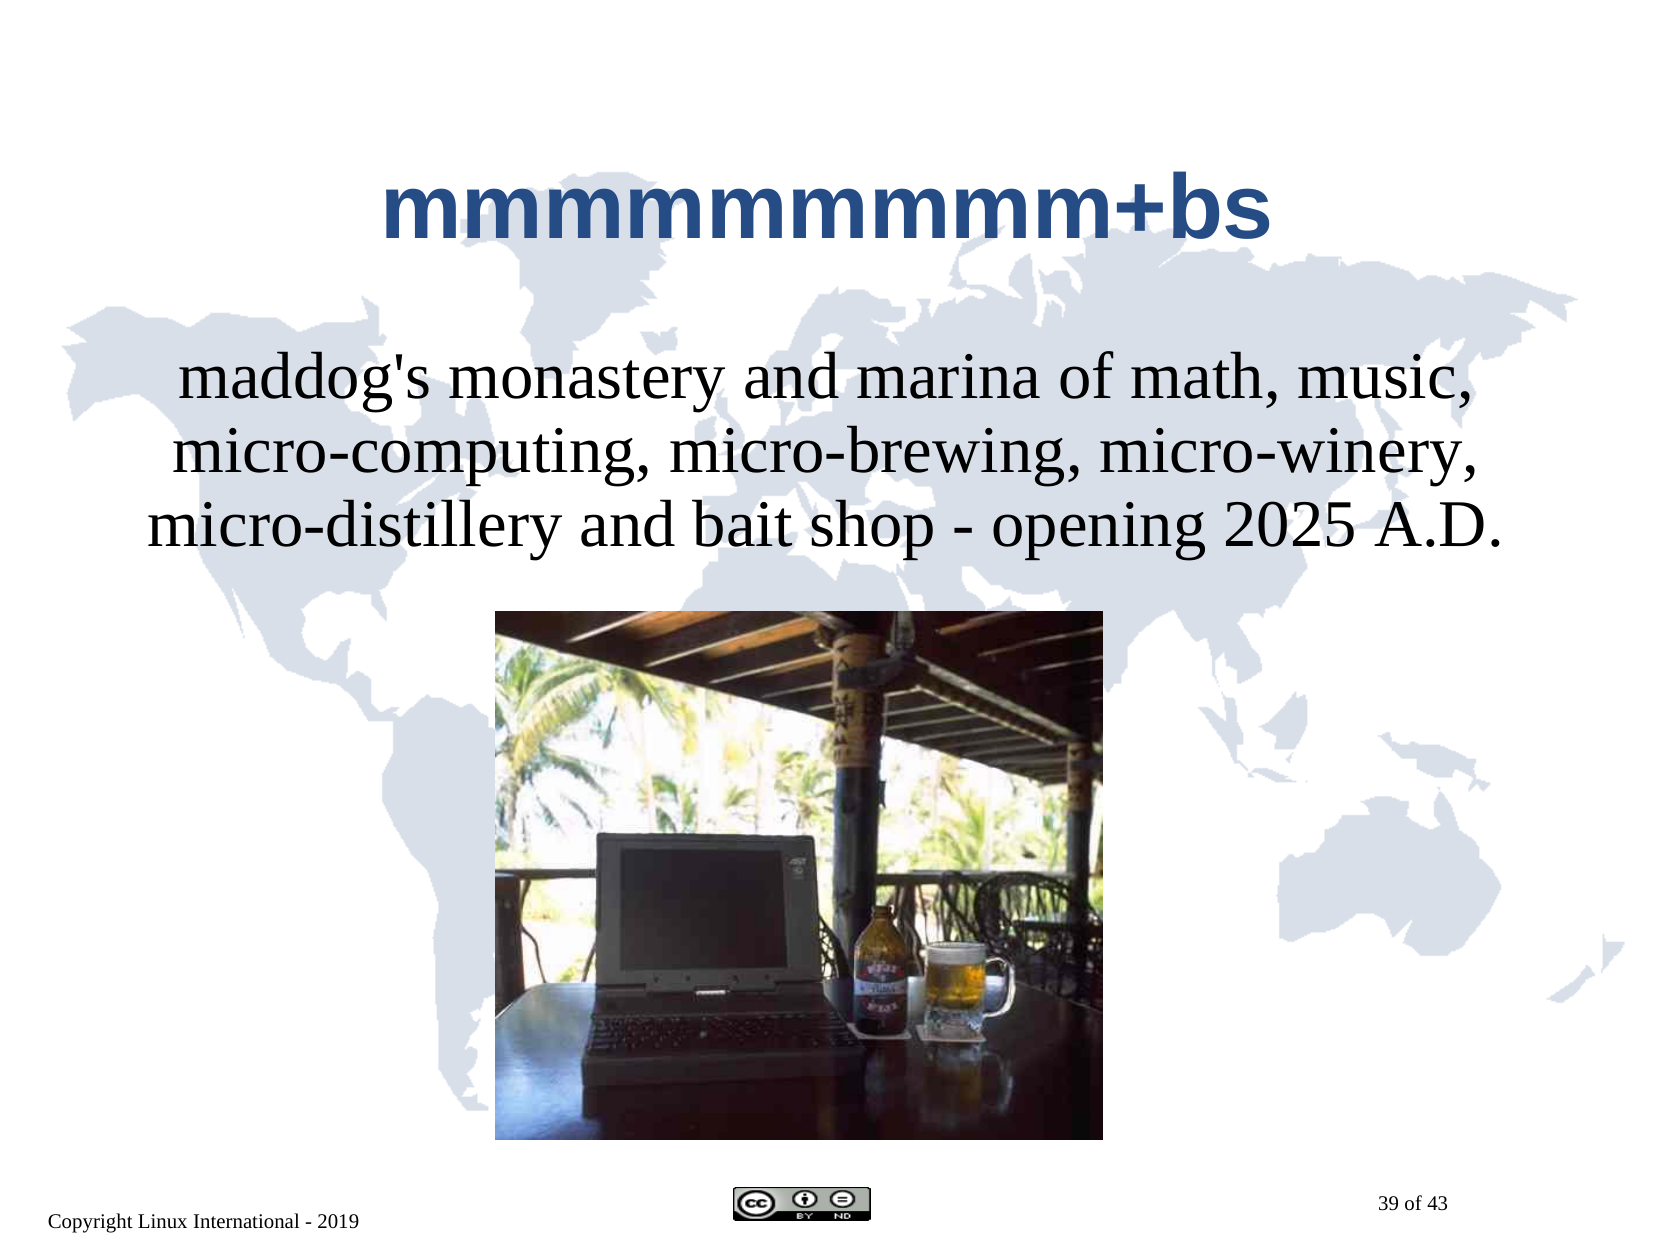

# mmmmmmmmm+bs
maddog's monastery and marina of math, music, micro-computing, micro-brewing, micro-winery, micro-distillery and bait shop - opening 2025 A.D.